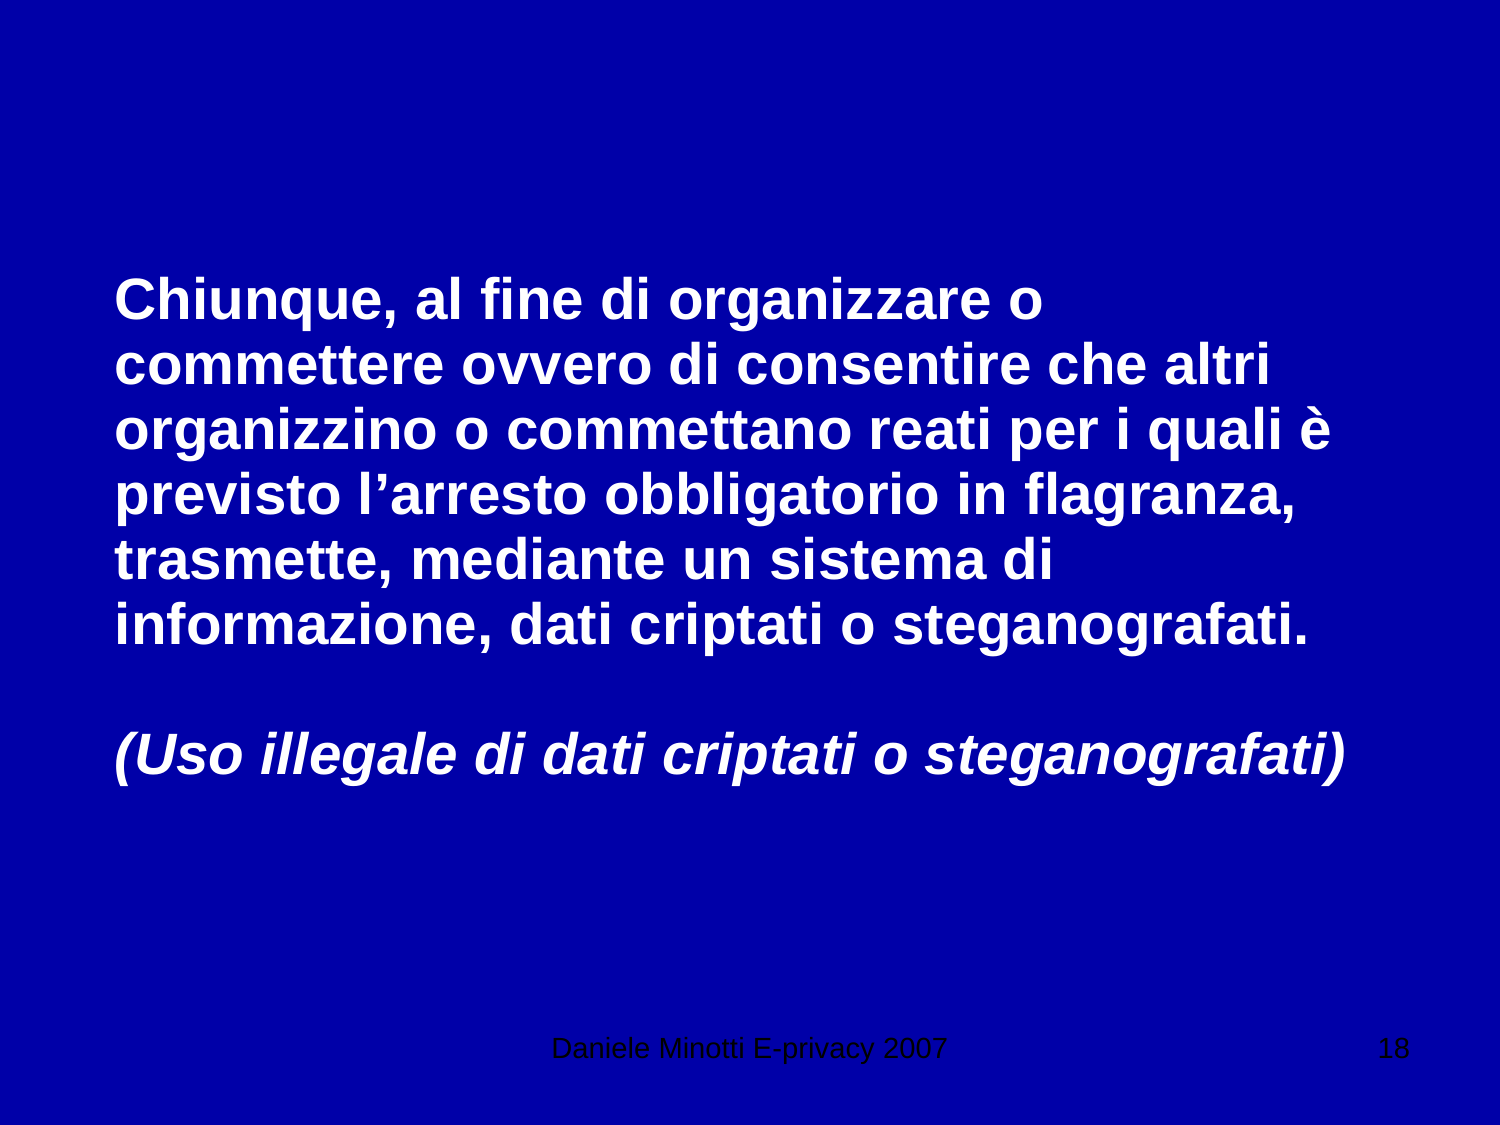

# Chiunque, al fine di organizzare o commettere ovvero di consentire che altri organizzino o commettano reati per i quali è previsto l’arresto obbligatorio in flagranza, trasmette, mediante un sistema di informazione, dati criptati o steganografati. (Uso illegale di dati criptati o steganografati)
Daniele Minotti E-privacy 2007
18